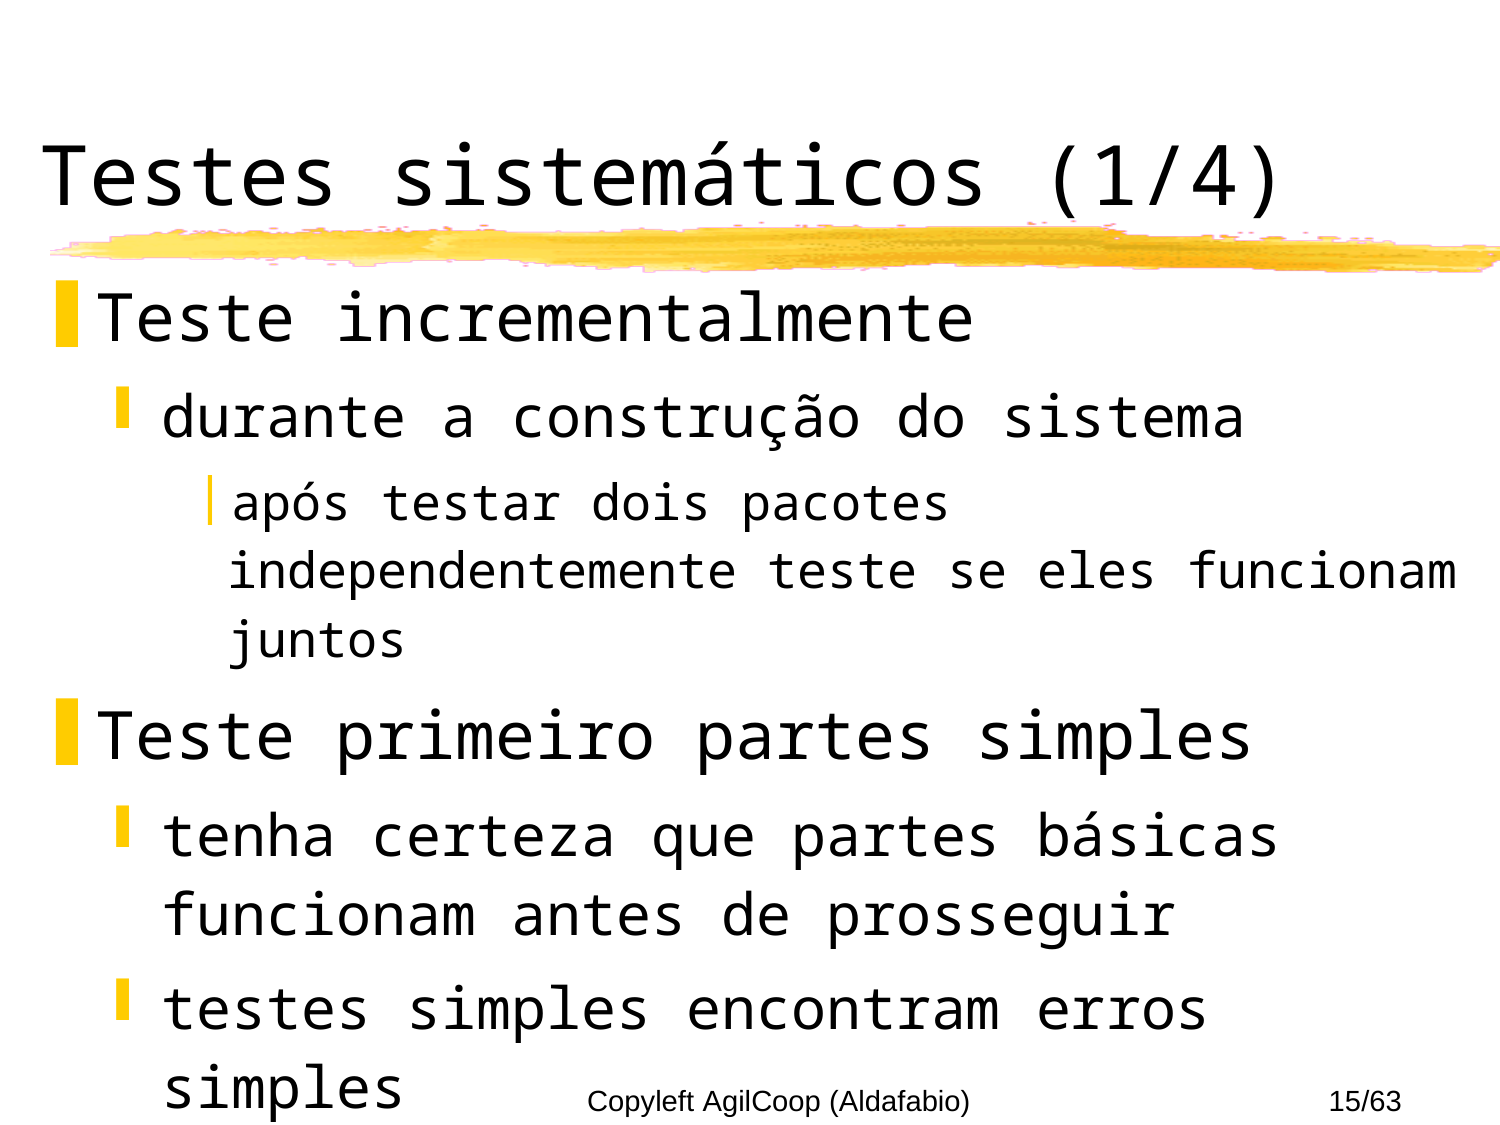

# Testes sistemáticos (1/4)
Teste incrementalmente
durante a construção do sistema
após testar dois pacotes independentemente teste se eles funcionam juntos
Teste primeiro partes simples
tenha certeza que partes básicas funcionam antes de prosseguir
testes simples encontram erros simples
teste as funções/métodos individualmente
Ex: teste de função que faz a busca binária em inteiros
15